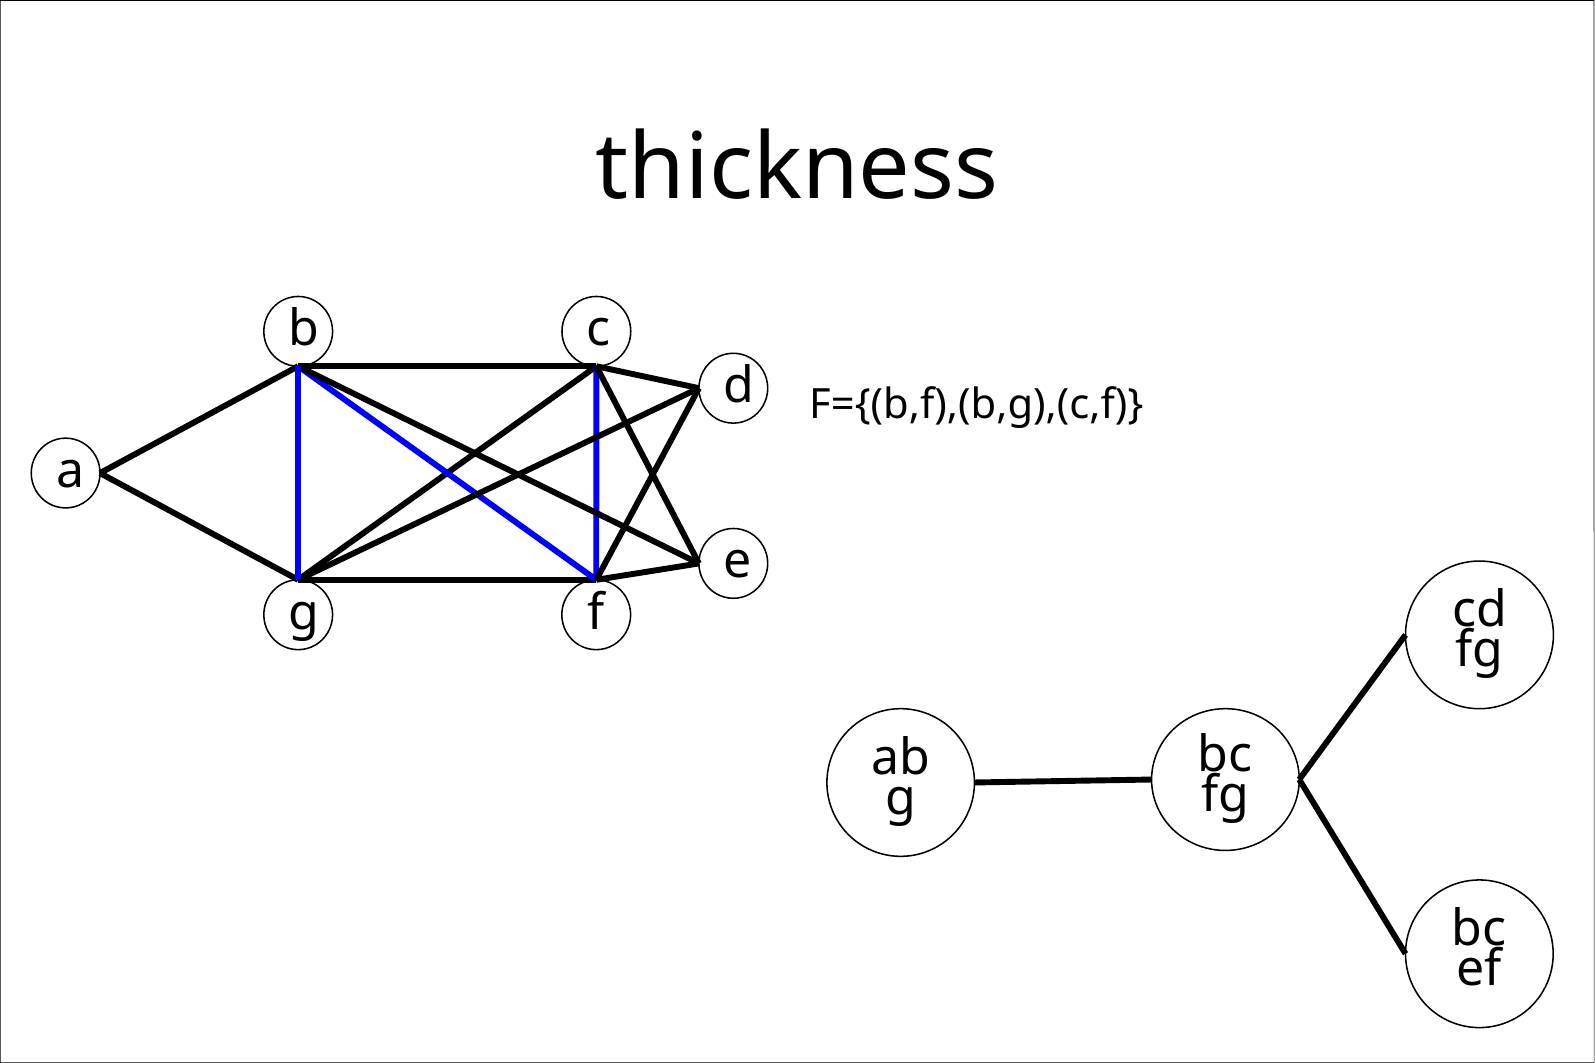

# thickness
b
c
d
F={(b,f),(b,g),(c,f)}
a
e
cd
fg
g
f
abg
bc
fg
bc
ef